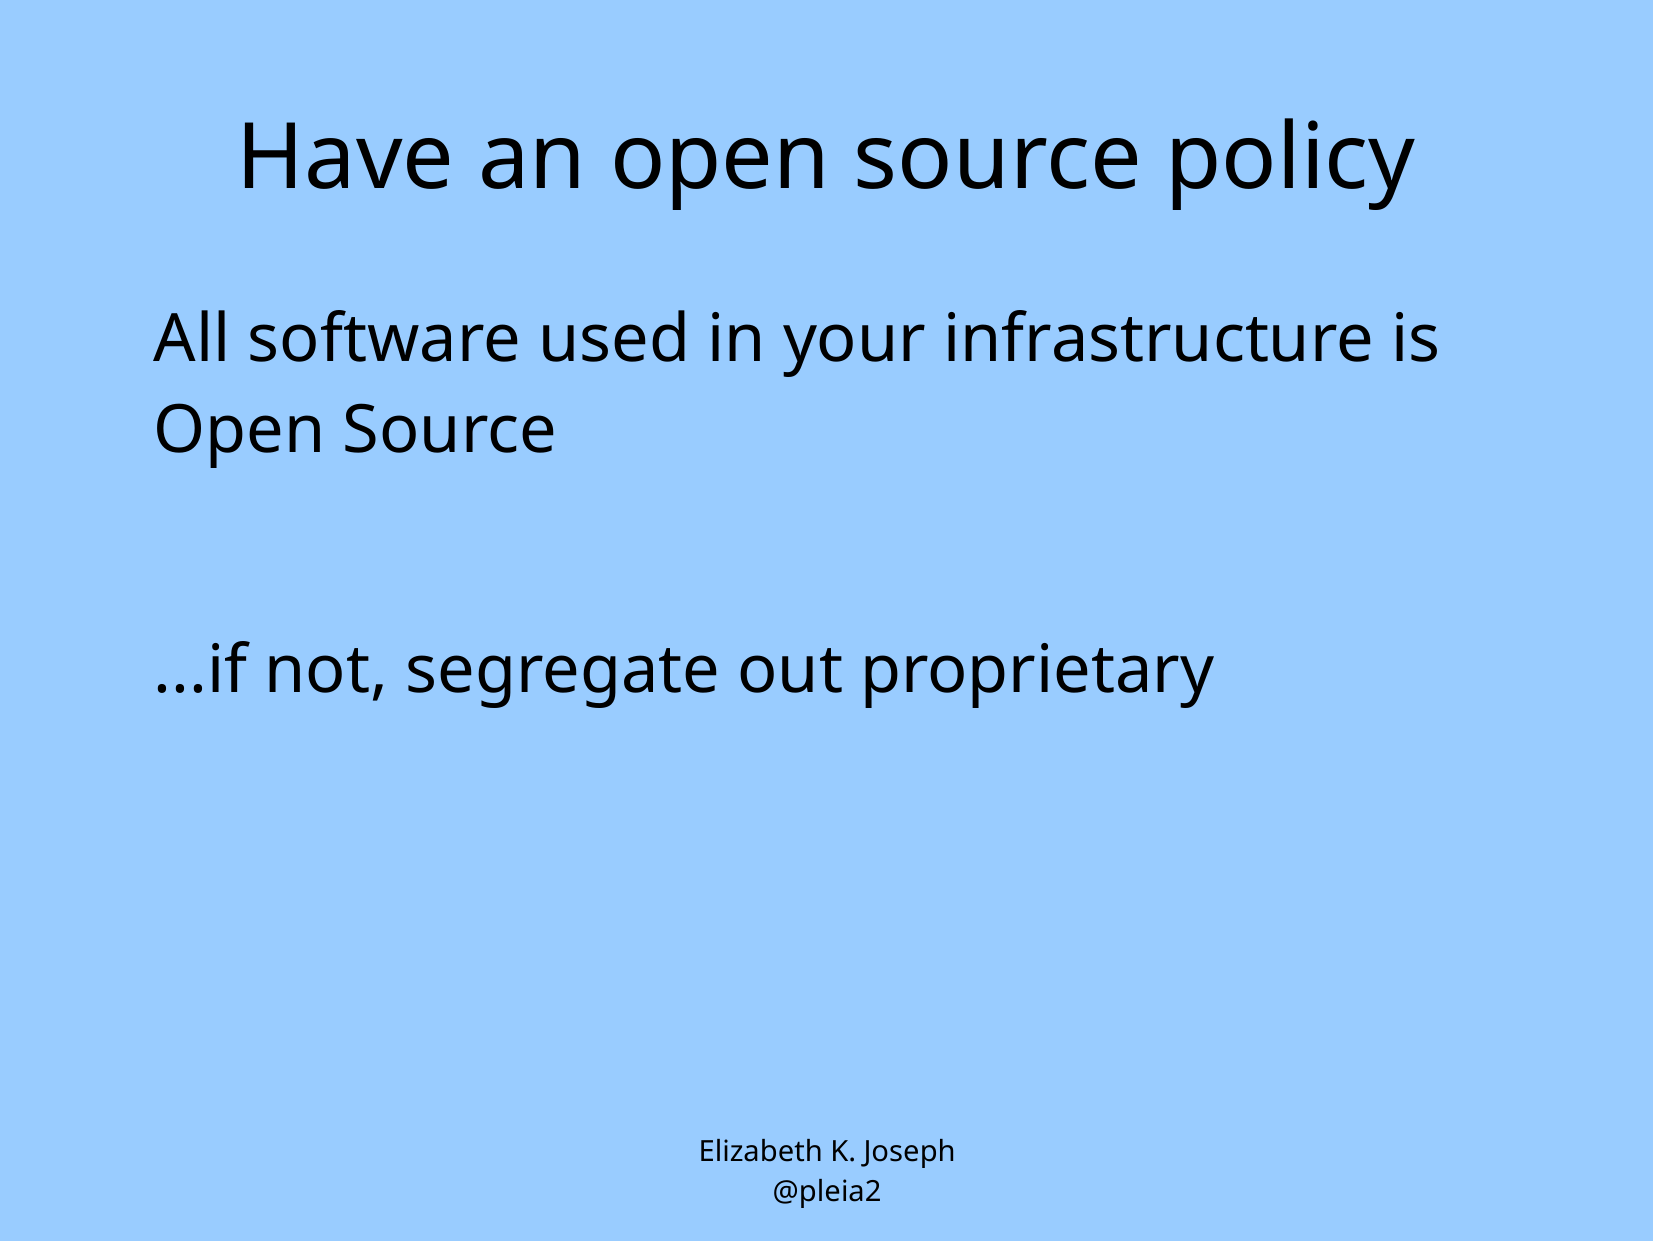

# Have an open source policy
All software used in your infrastructure is Open Source
...if not, segregate out proprietary